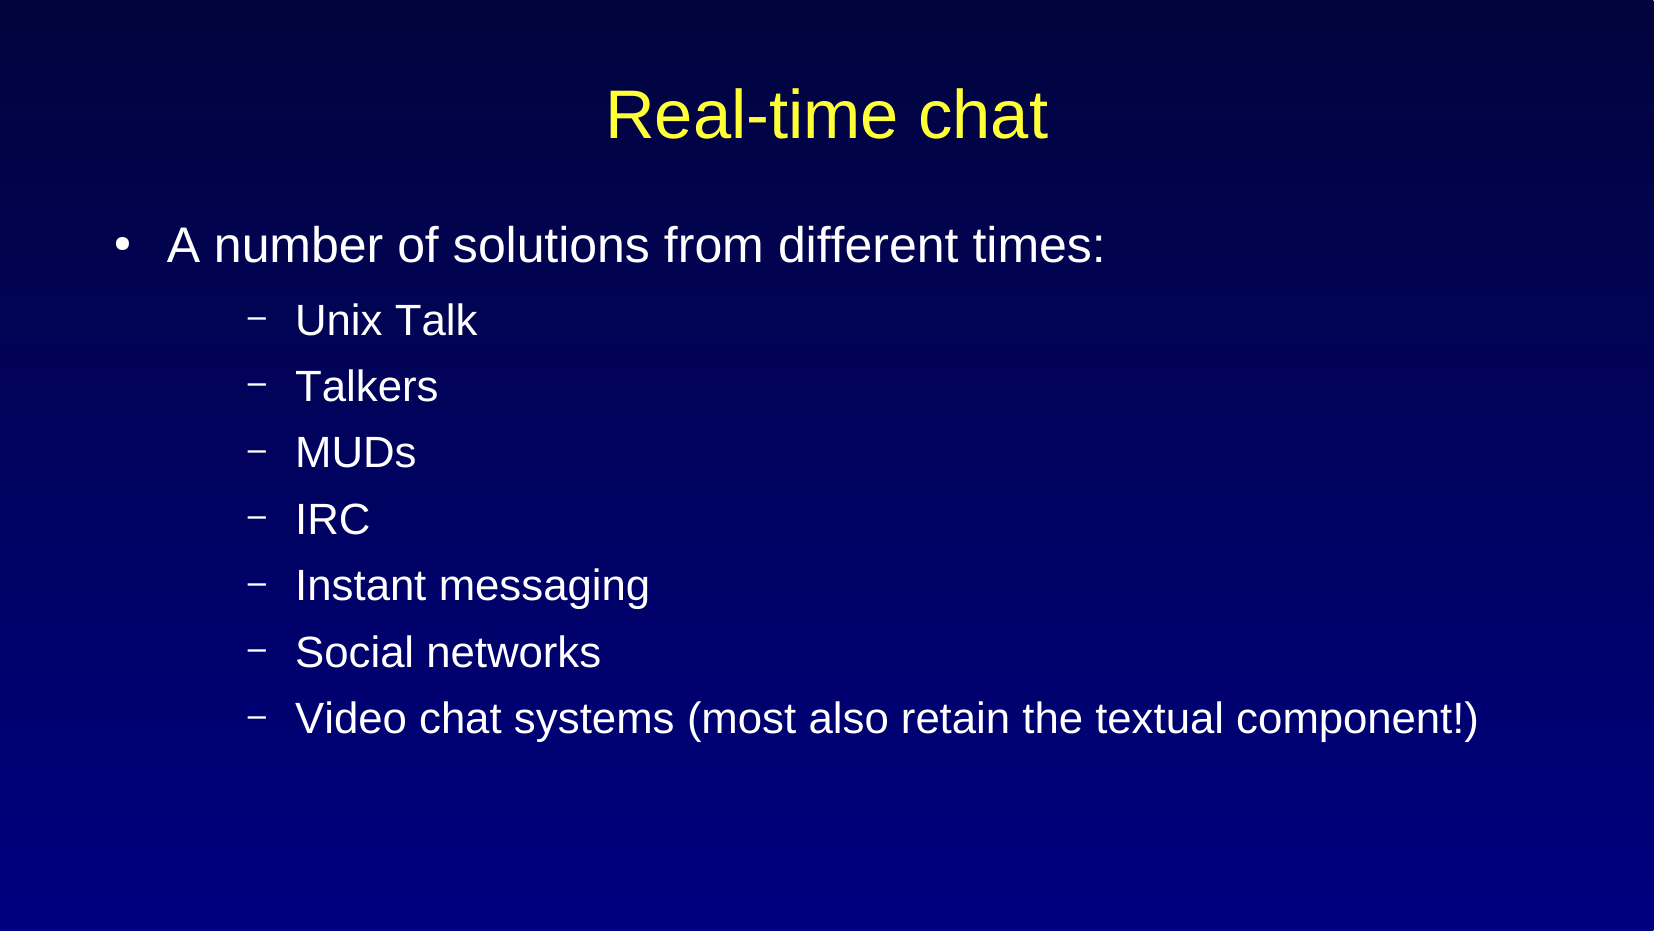

# Real-time chat
A number of solutions from different times:
Unix Talk
Talkers
MUDs
IRC
Instant messaging
Social networks
Video chat systems (most also retain the textual component!)